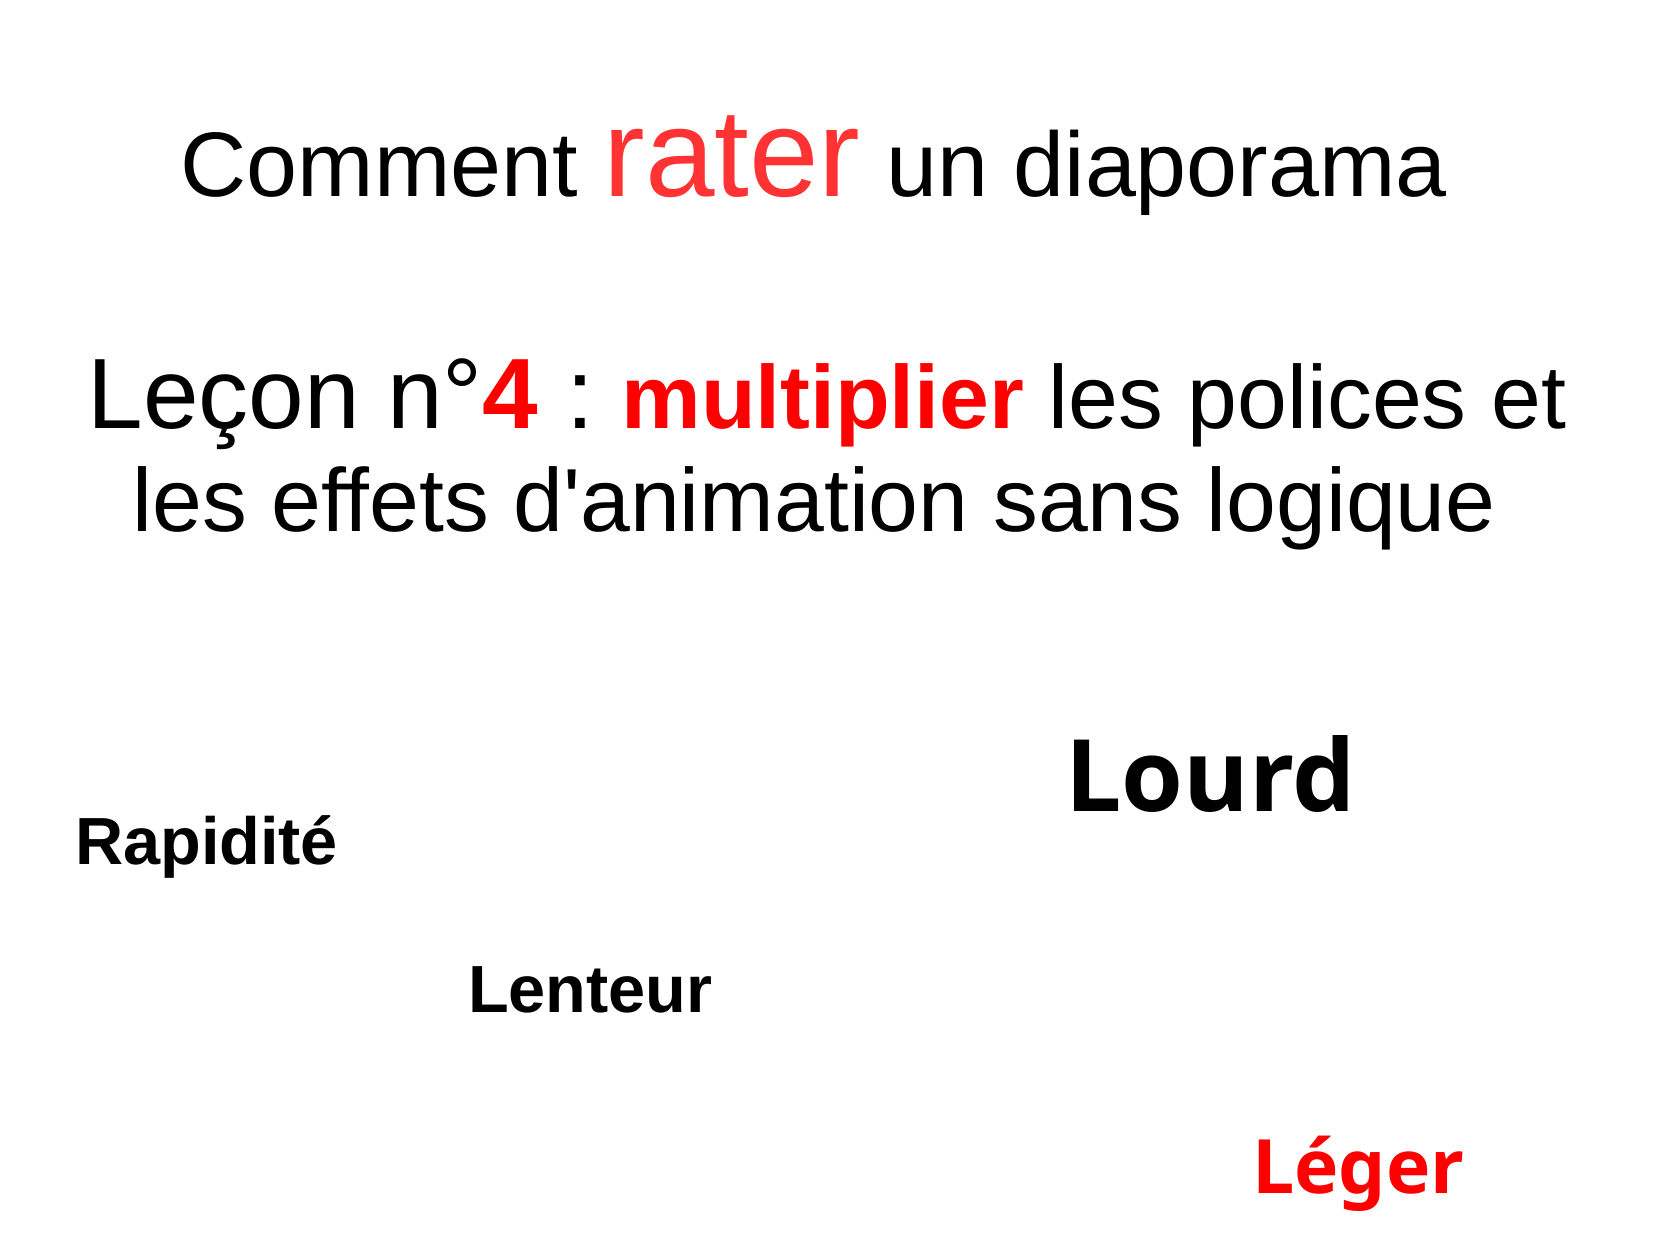

# Comment rater un diaporama
Leçon n°4 : multiplier les polices et les effets d'animation sans logique
Lourd
Rapidité
Lenteur
Léger